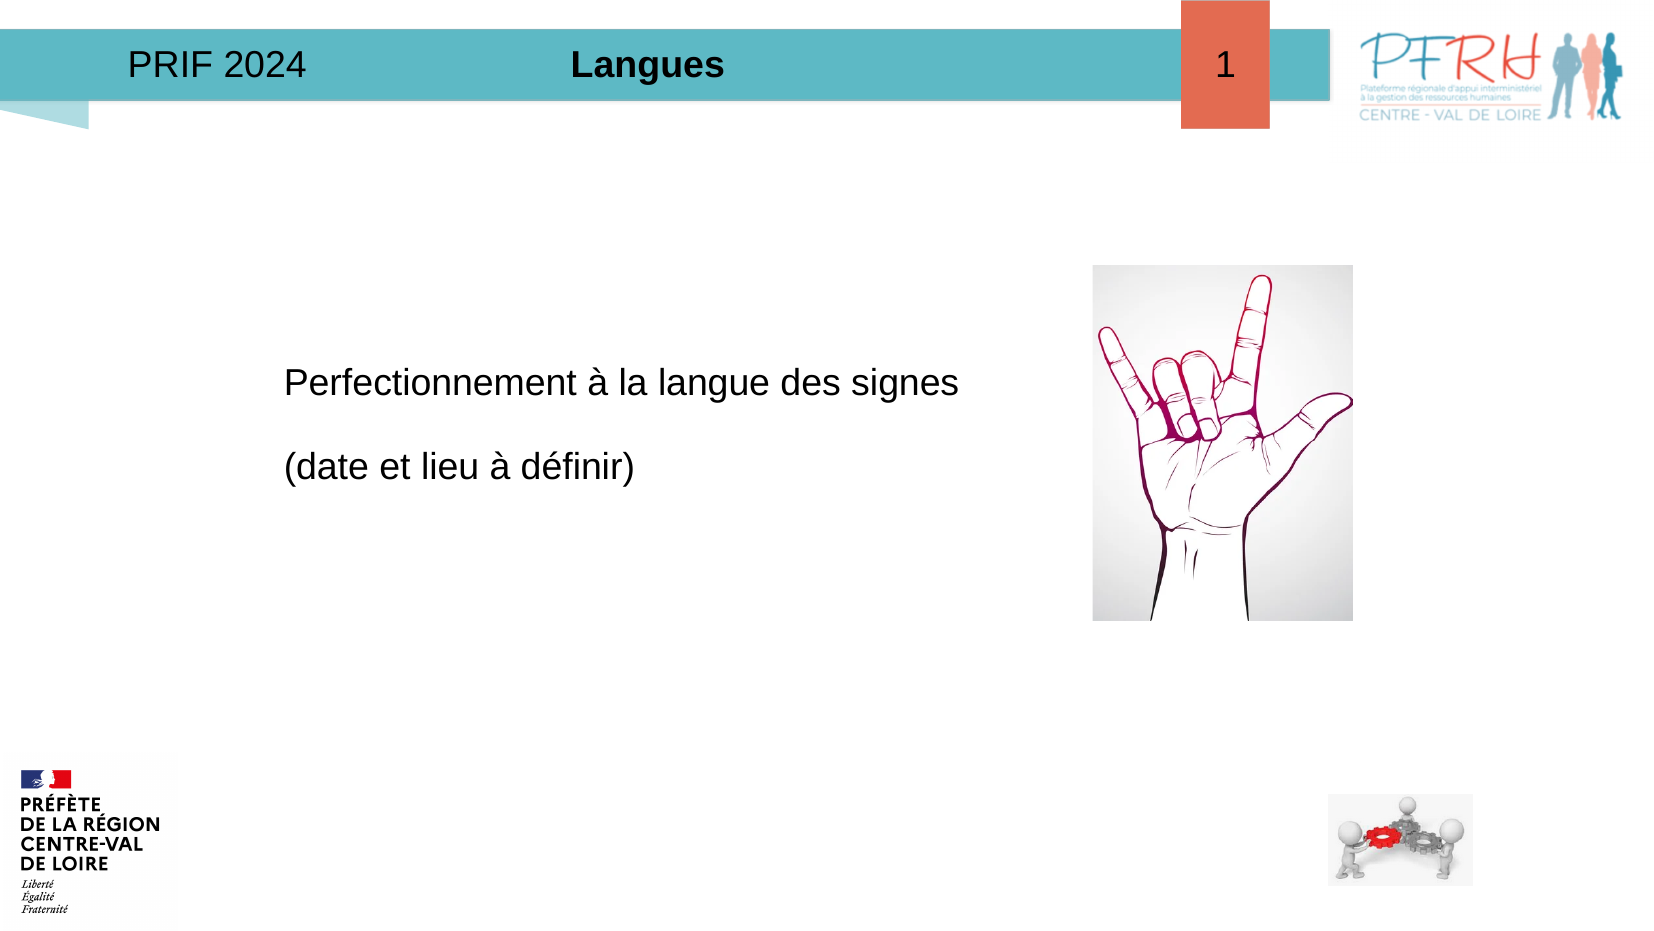

1
PRIF 2024				Langues
Perfectionnement à la langue des signes
(date et lieu à définir)